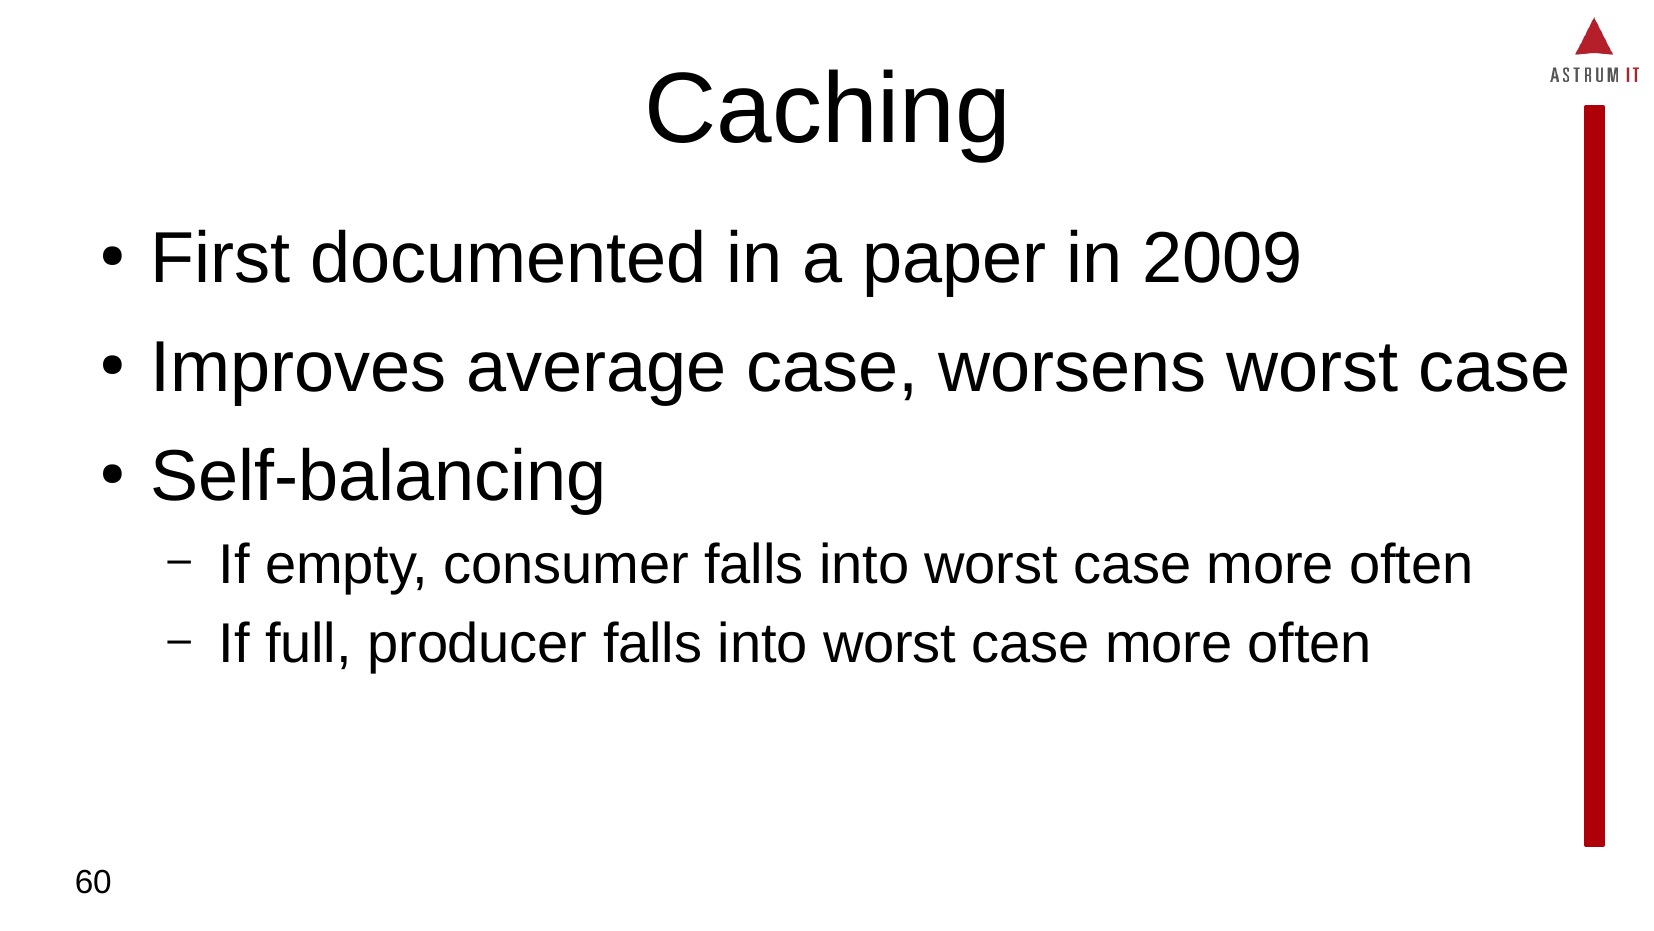

# Caching
First documented in a paper in 2009
Improves average case, worsens worst case
Self-balancing
If empty, consumer falls into worst case more often
If full, producer falls into worst case more often